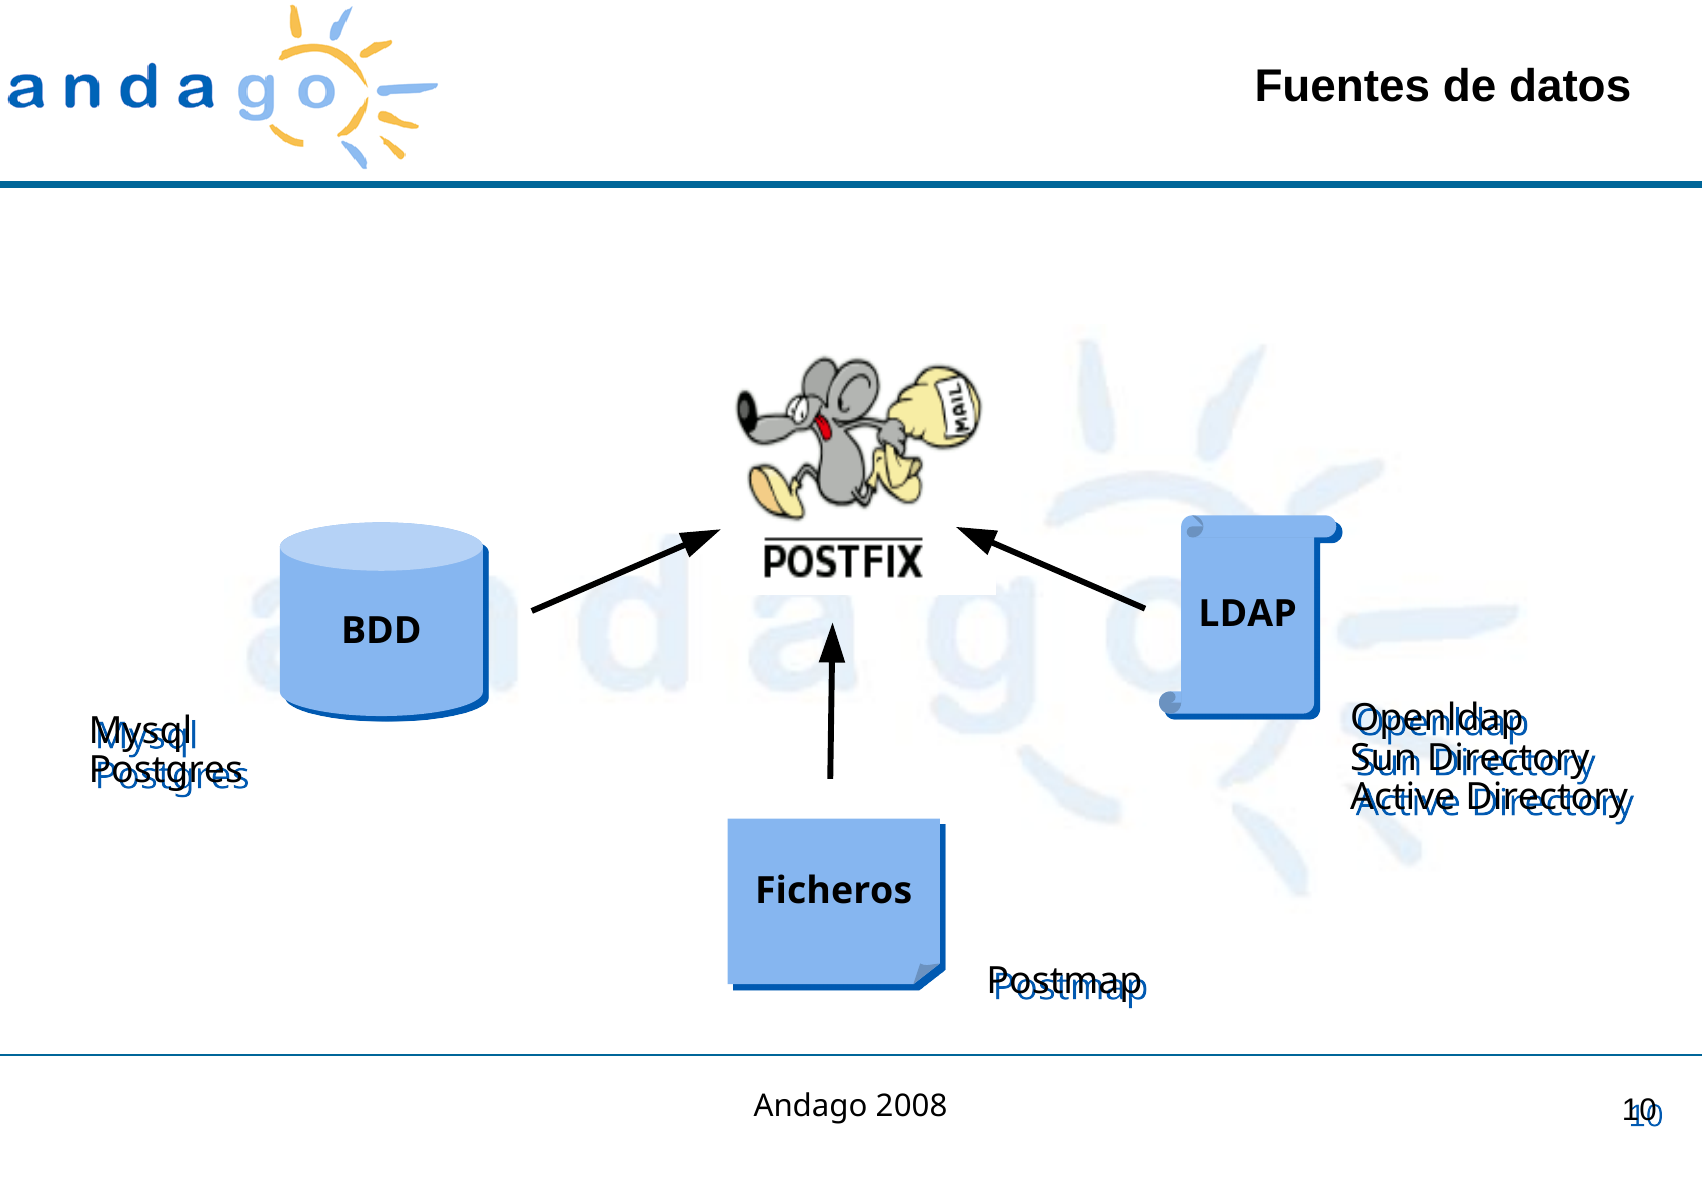

# Fuentes de datos
LDAP
BDD
Openldap
Sun Directory
Active Directory
Mysql
Postgres
Ficheros
Postmap